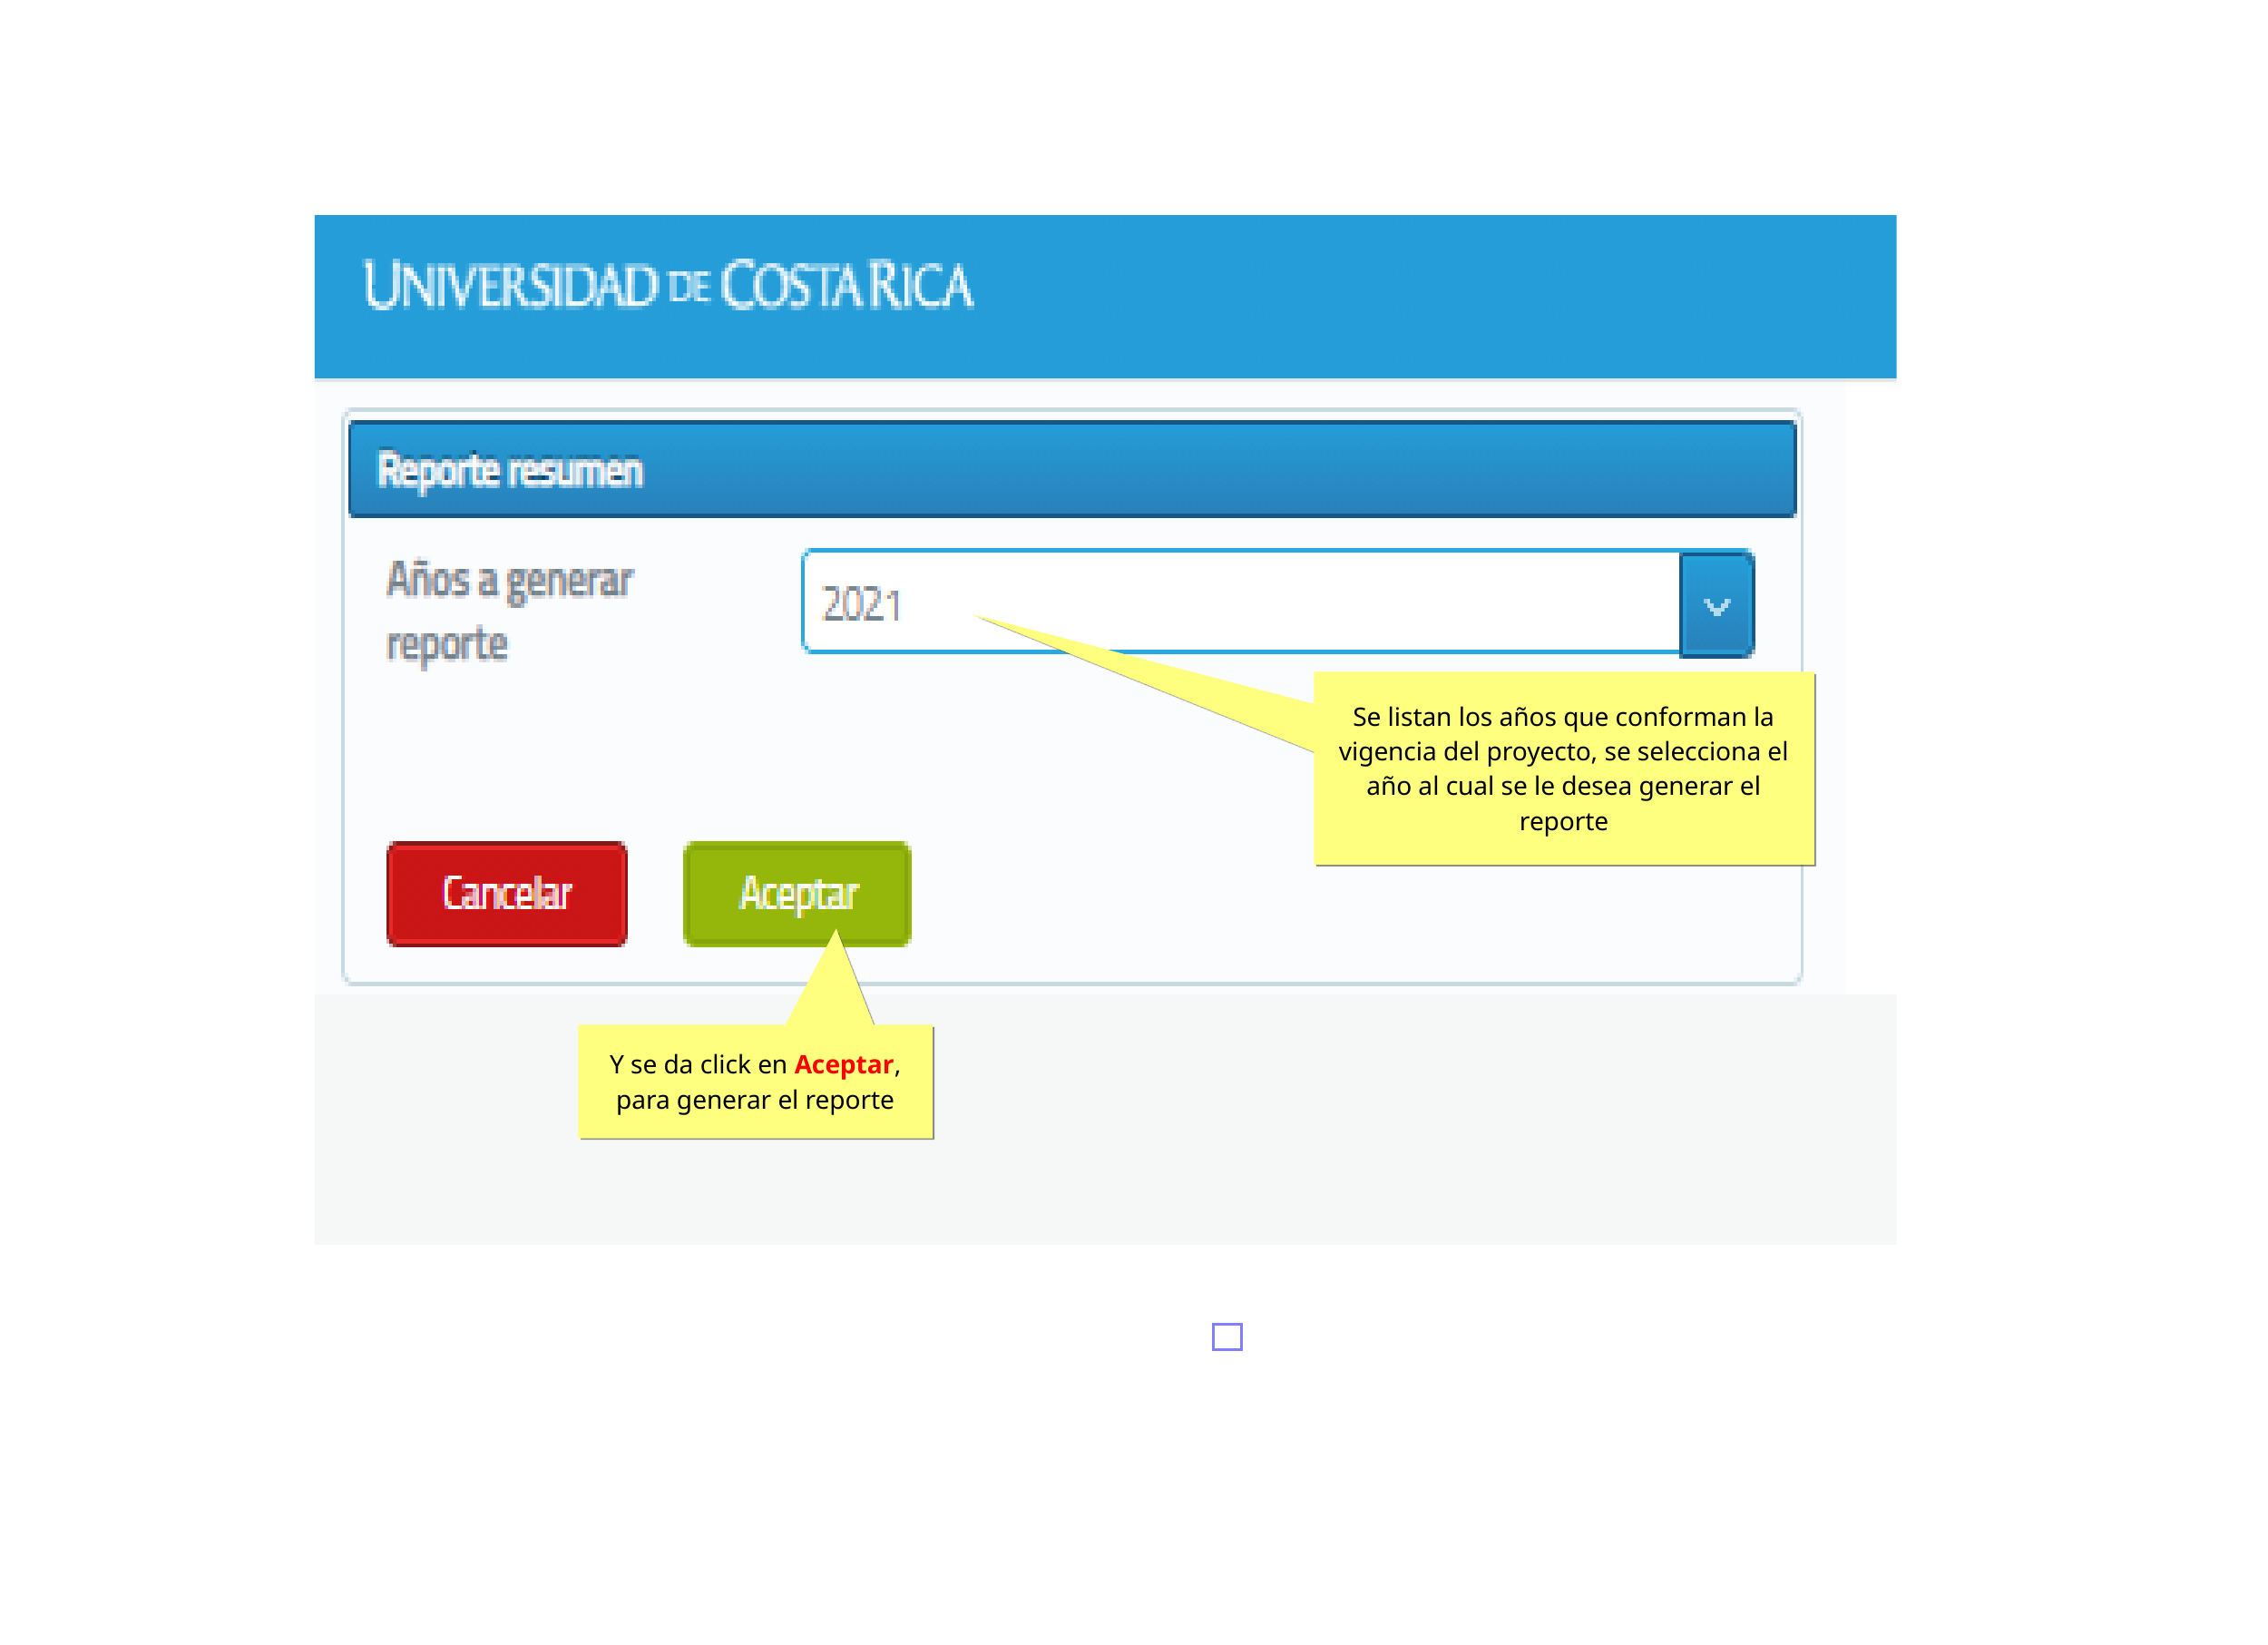

Se listan los años que conforman la vigencia del proyecto, se selecciona el año al cual se le desea generar el reporte
Y se da click en Aceptar, para generar el reporte